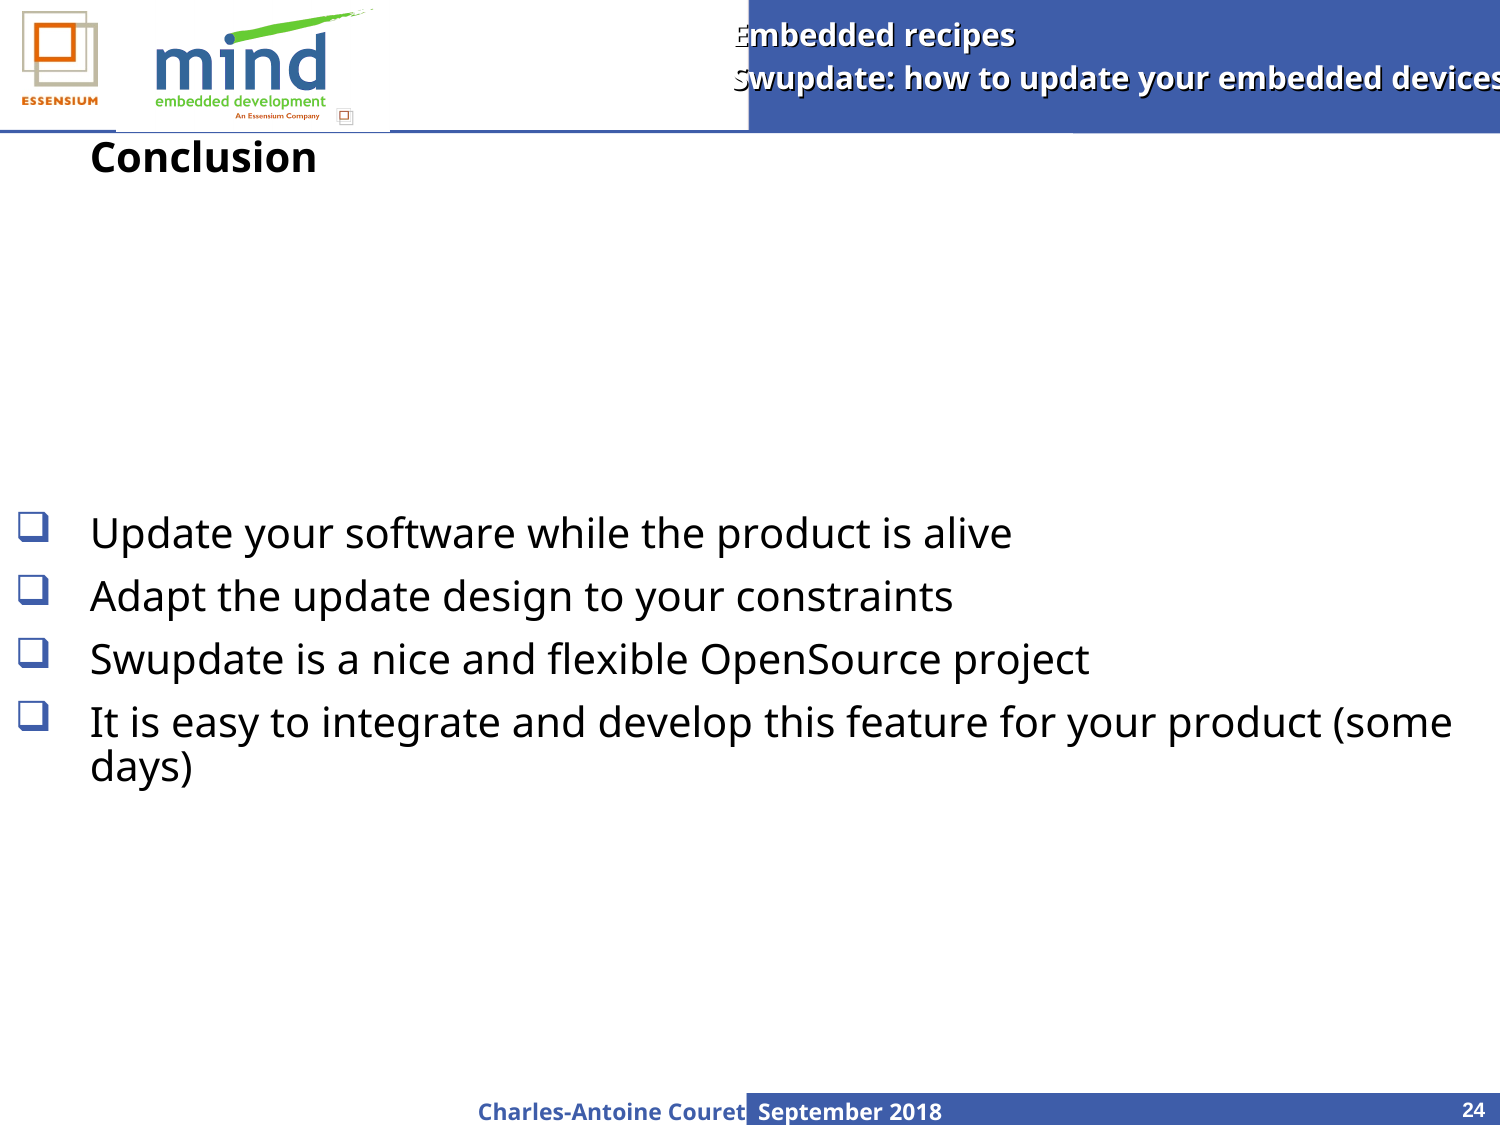

Embedded recipes
Swupdate: how to update your embedded devices?
# Conclusion
Update your software while the product is alive
Adapt the update design to your constraints
Swupdate is a nice and flexible OpenSource project
It is easy to integrate and develop this feature for your product (some days)
Charles-Antoine Couret September 2018